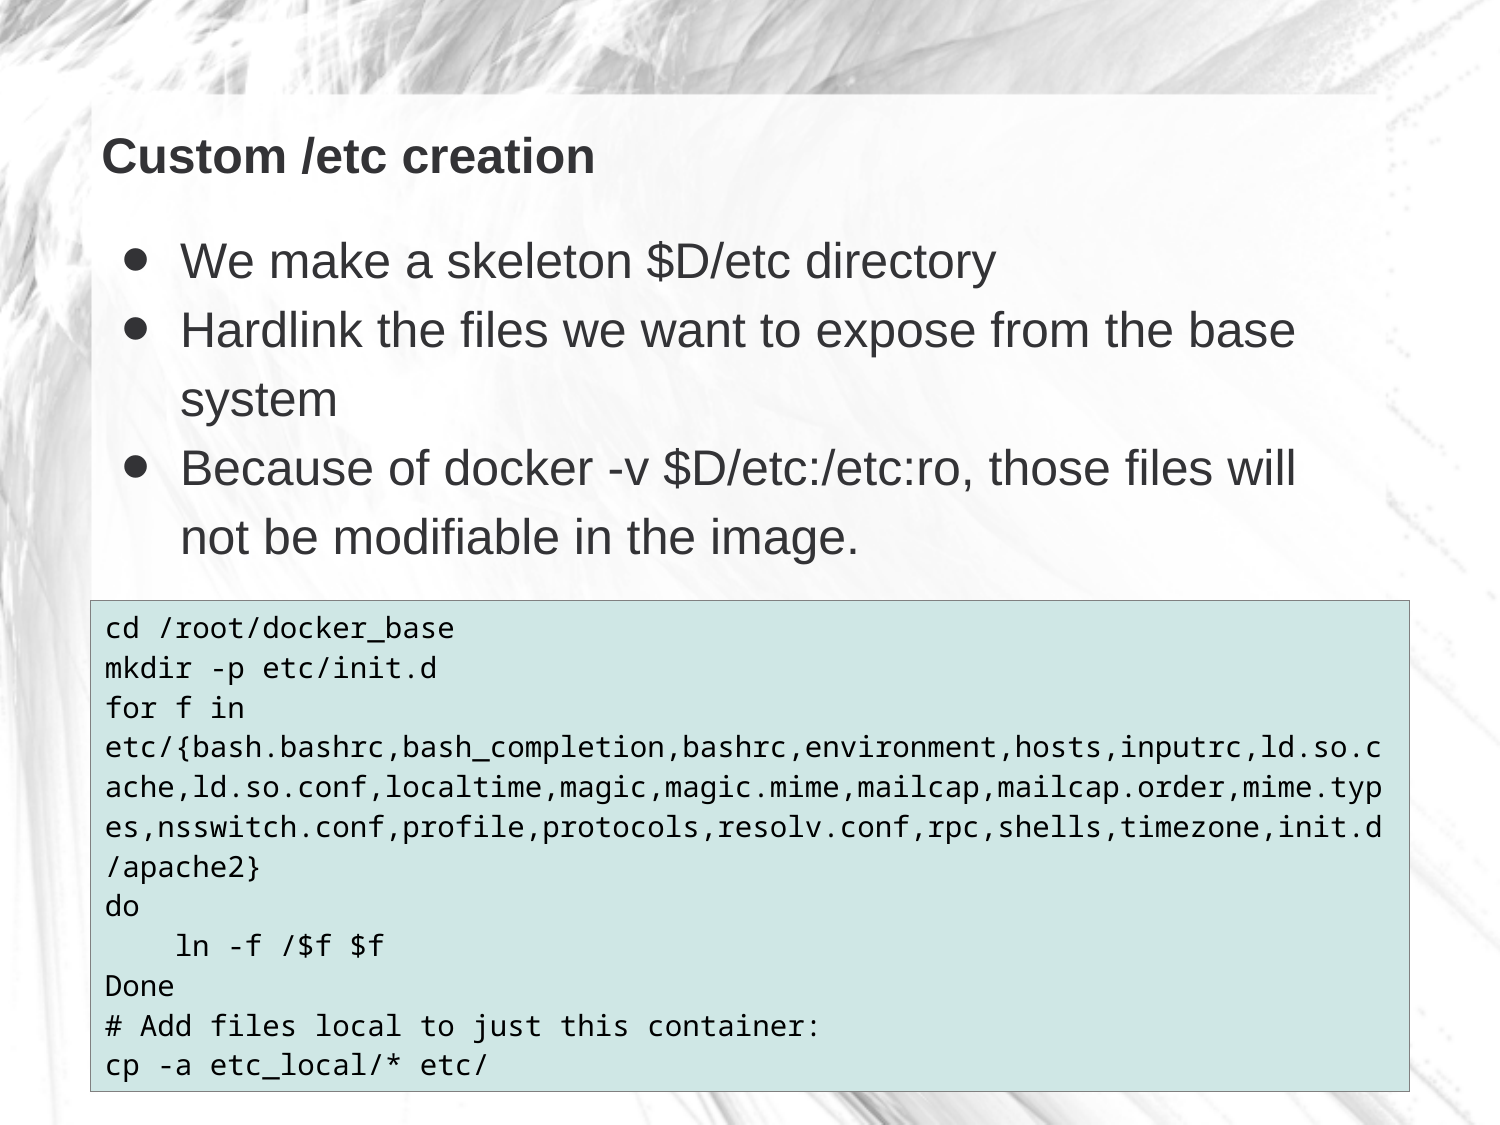

# Custom /etc creation
We make a skeleton $D/etc directory
Hardlink the files we want to expose from the base system
Because of docker -v $D/etc:/etc:ro, those files will not be modifiable in the image.
cd /root/docker_base
mkdir -p etc/init.d
for f in etc/{bash.bashrc,bash_completion,bashrc,environment,hosts,inputrc,ld.so.cache,ld.so.conf,localtime,magic,magic.mime,mailcap,mailcap.order,mime.types,nsswitch.conf,profile,protocols,resolv.conf,rpc,shells,timezone,init.d/apache2}
do
 ln -f /$f $f
Done
# Add files local to just this container:
cp -a etc_local/* etc/